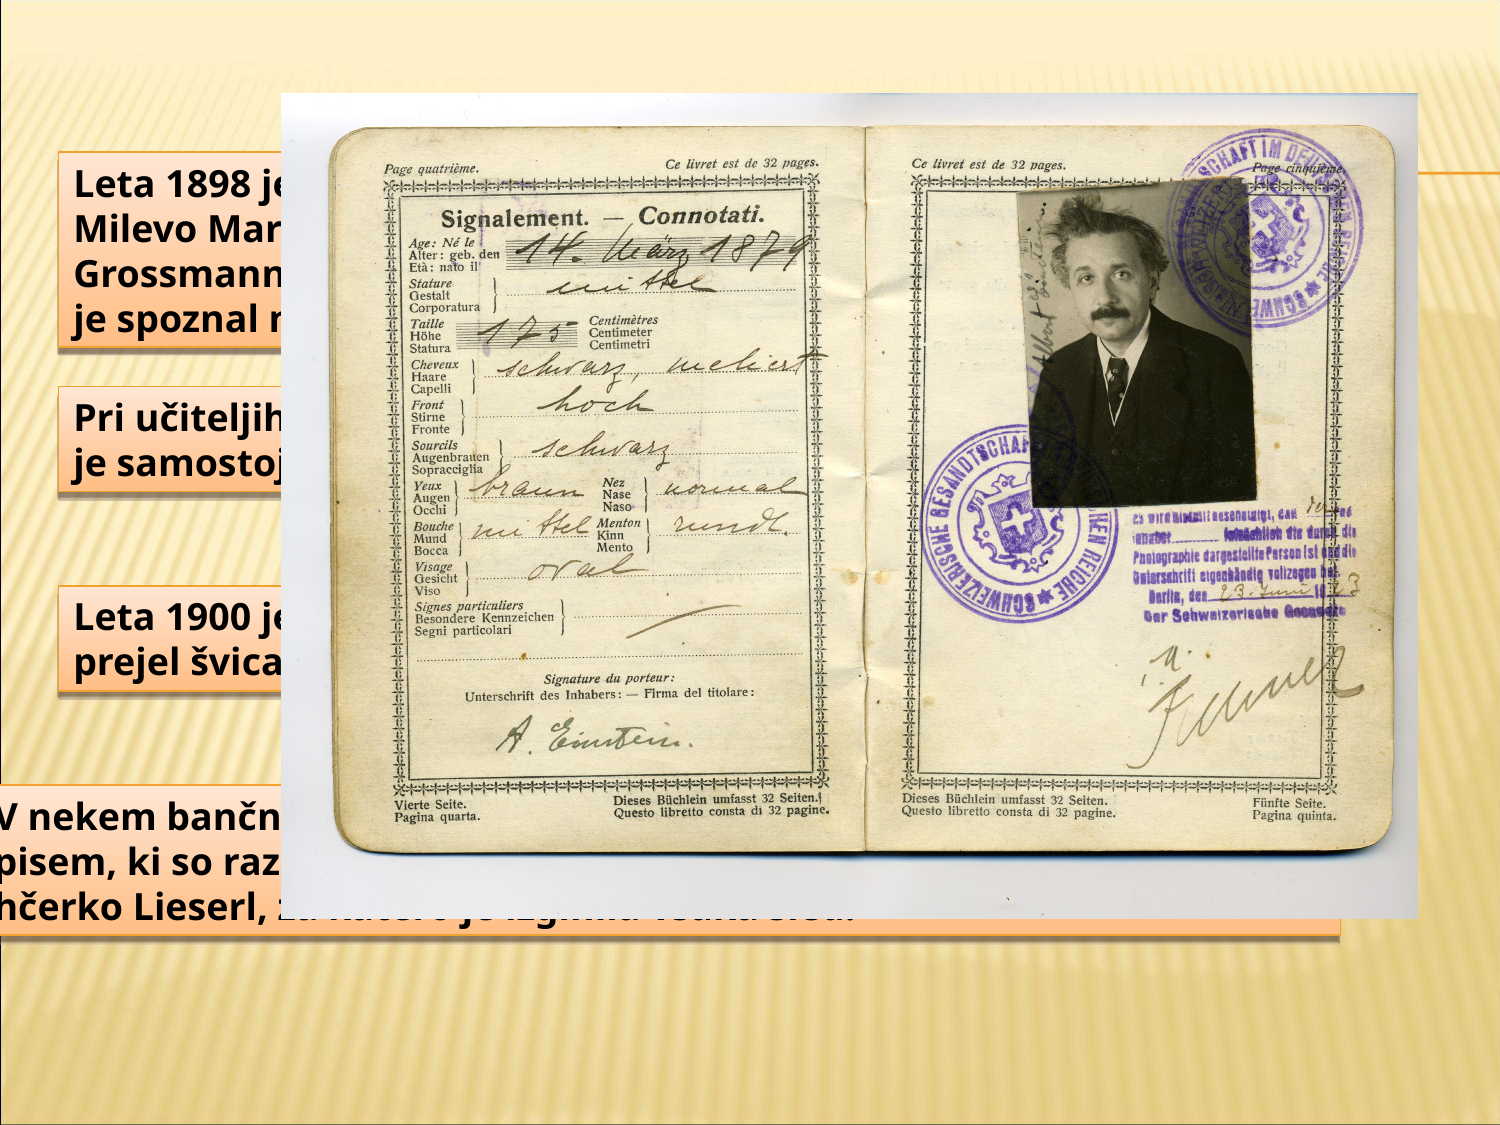

Leta 1898 je spoznal srbsko sošolko in prijateljico Nikole Tesle Milevo Marić. Pri študiju mu je bil v veliko oporo Marcel Grossmann, ki mu je posojal svoje vestne zapiske iz predavanj in, ki je spoznal njegovo nadarjenost.
Pri učiteljih je Einstein veljal za povprečnega in nedelavnega. Vendar je samostojno in zavzeto študiral tisto, kar ga je zanimalo.
Leta 1900 je diplomiral, leto kasneje pa je prejel švicarsko državljanstvo.
V nekem bančnem predalu v Berkeleyu so našli 50 do tedaj še neznanih
pisem, ki so razkrila , da je imel z Marićevo januarja 1902 nezakonsko
hčerko Lieserl, za katero je izginila vsaka sled.